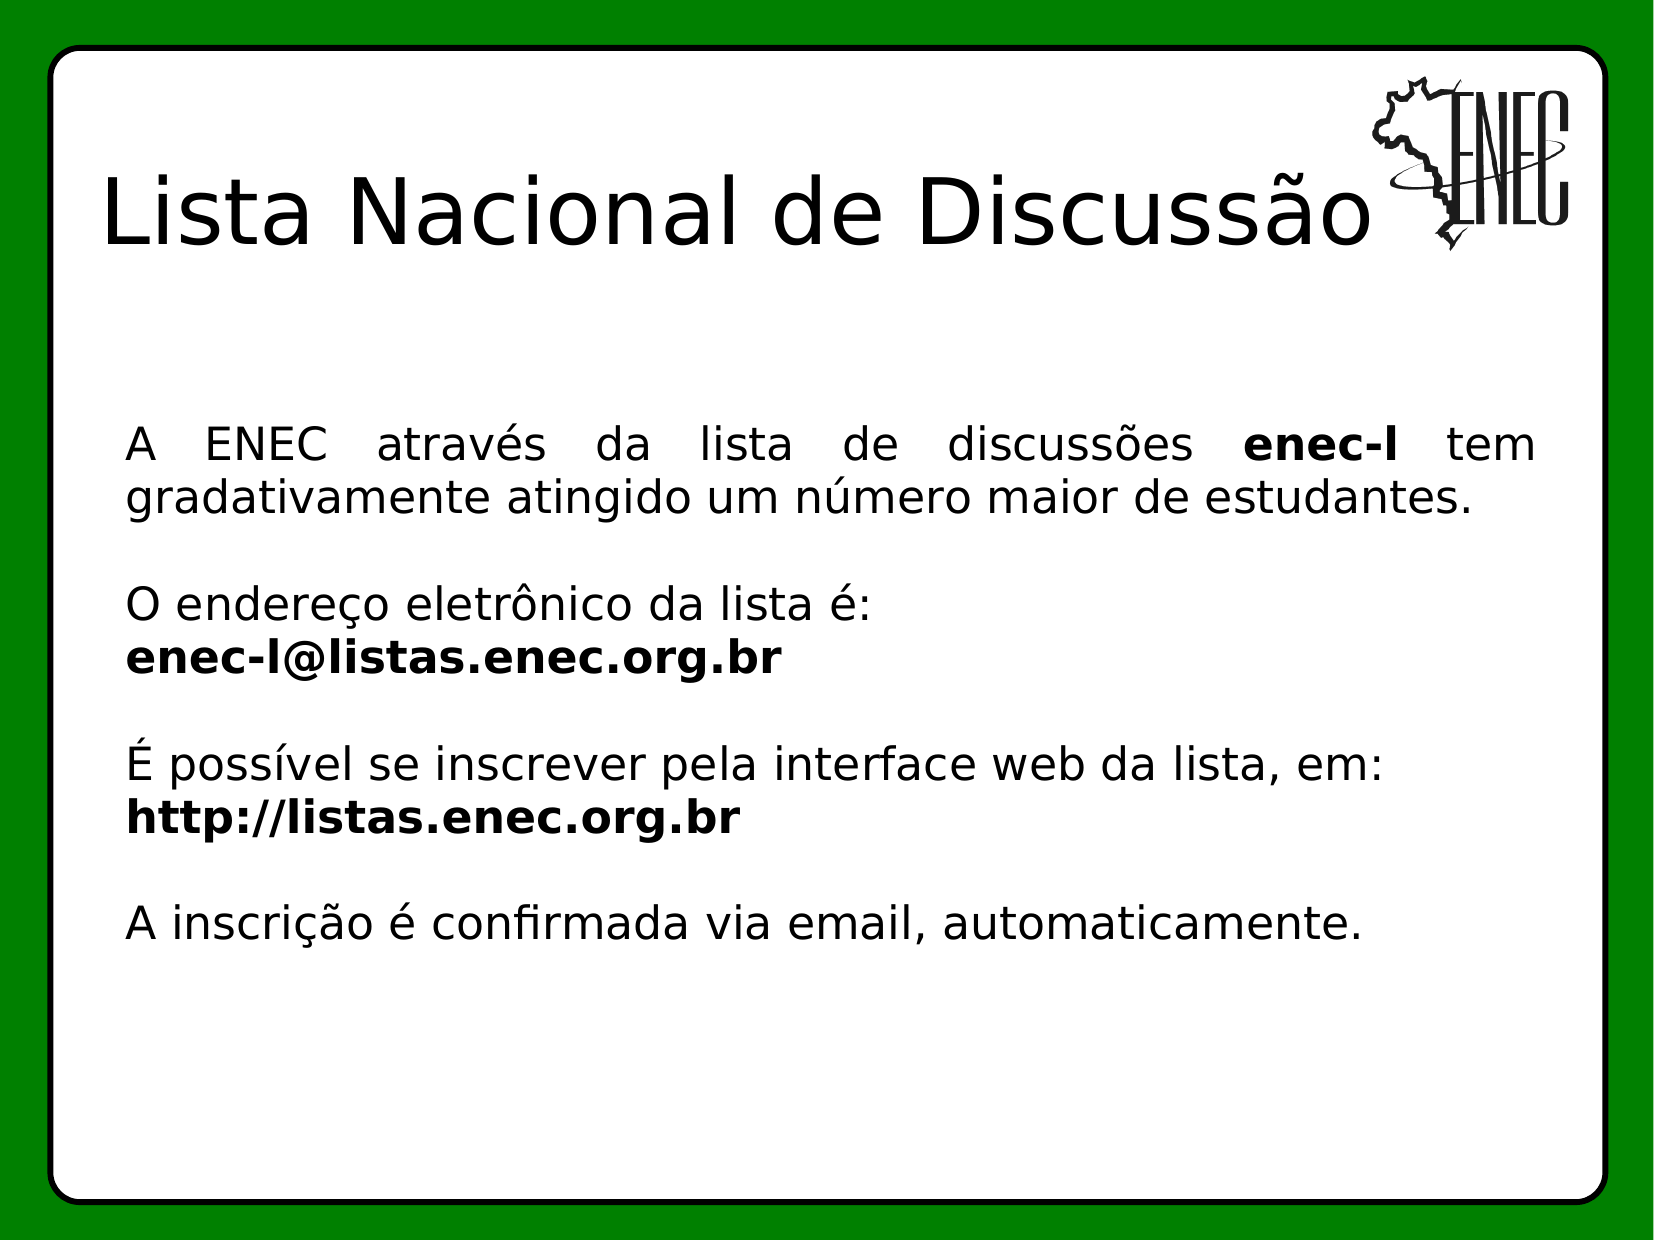

# Lista Nacional de Discussão
A ENEC através da lista de discussões enec-l tem gradativamente atingido um número maior de estudantes.
O endereço eletrônico da lista é:
enec-l@listas.enec.org.br
É possível se inscrever pela interface web da lista, em:
http://listas.enec.org.br
A inscrição é confirmada via email, automaticamente.